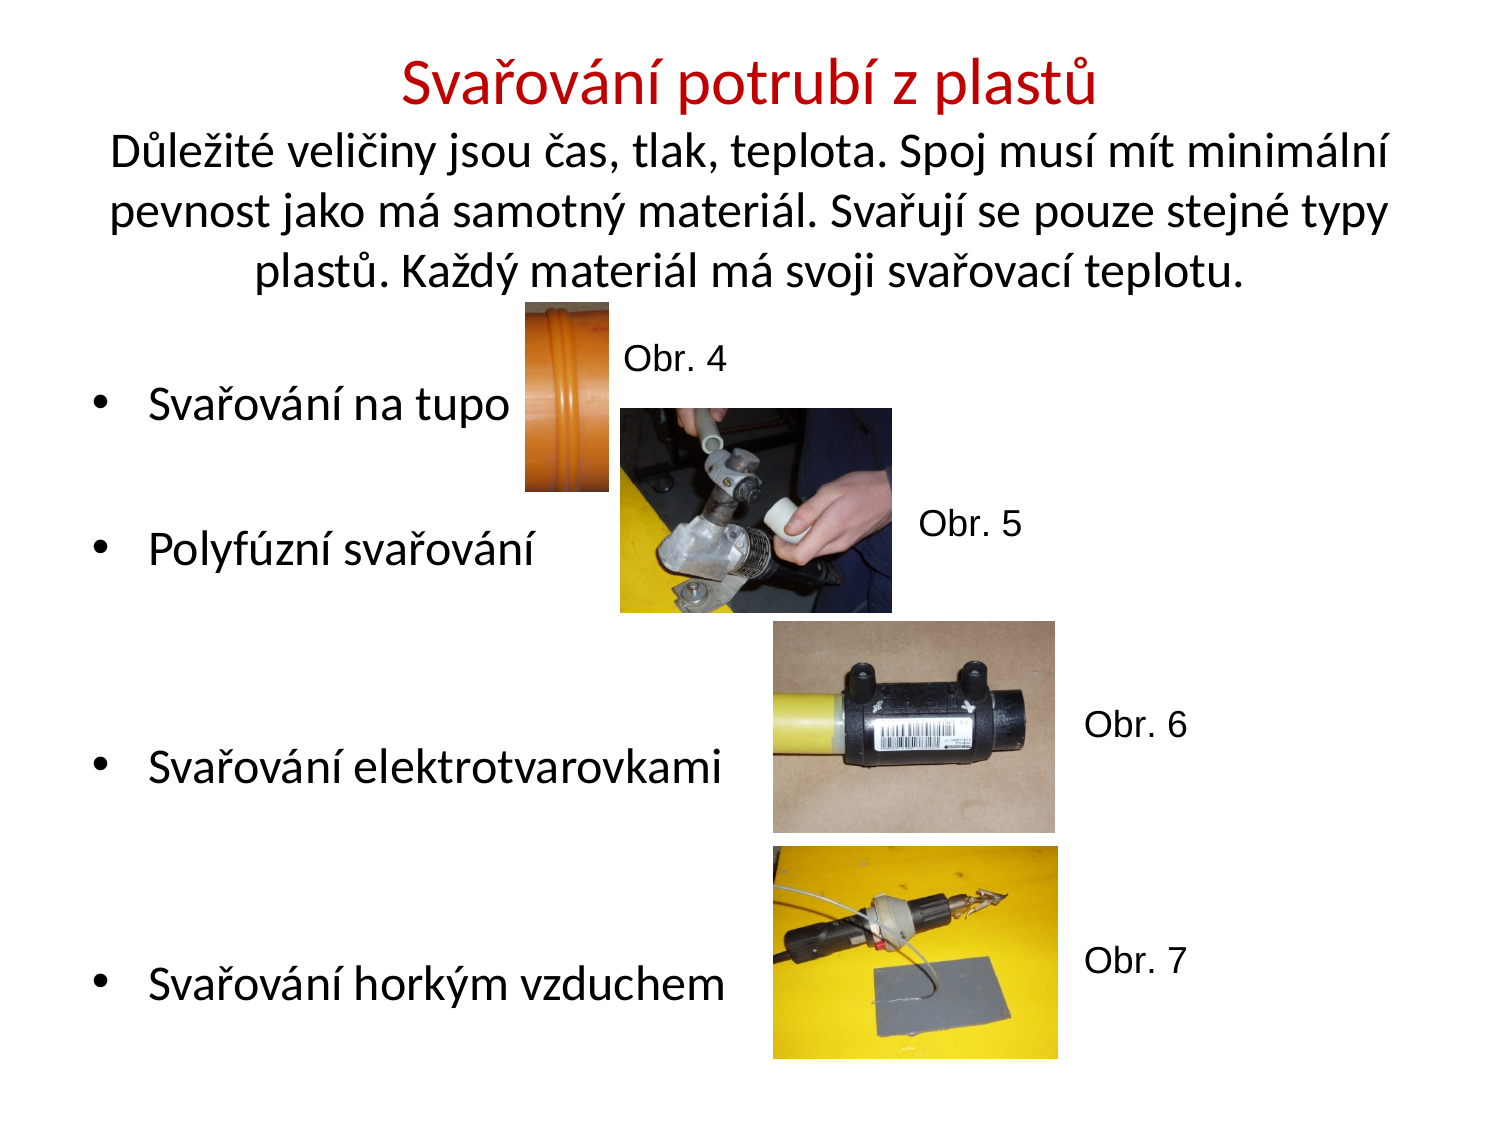

# Svařování potrubí z plastů Důležité veličiny jsou čas, tlak, teplota. Spoj musí mít minimální pevnost jako má samotný materiál. Svařují se pouze stejné typy plastů. Každý materiál má svoji svařovací teplotu.
Svařování na tupo
Polyfúzní svařování
Svařování elektrotvarovkami
Svařování horkým vzduchem
Obr. 4
Obr. 5
Obr. 6
Obr. 7